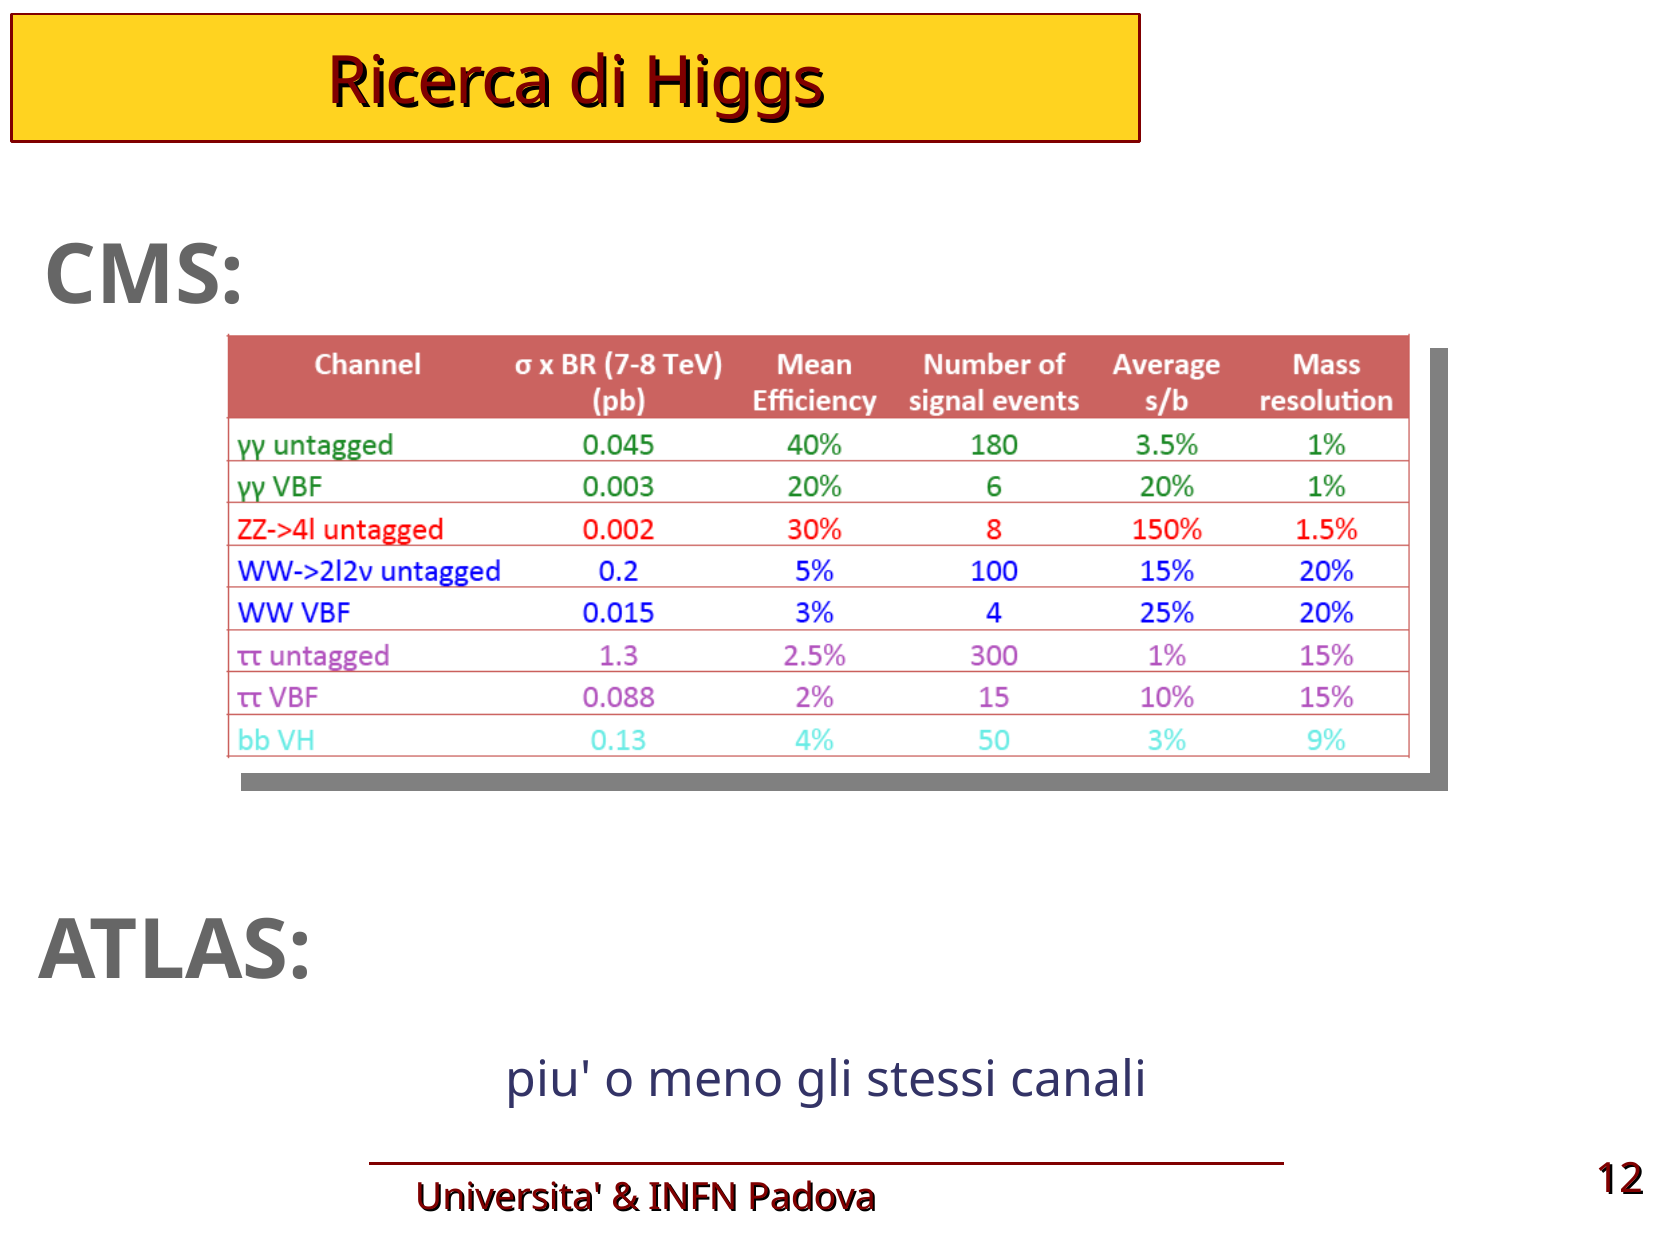

# Ricerca di Higgs
CMS:
ATLAS:
piu' o meno gli stessi canali